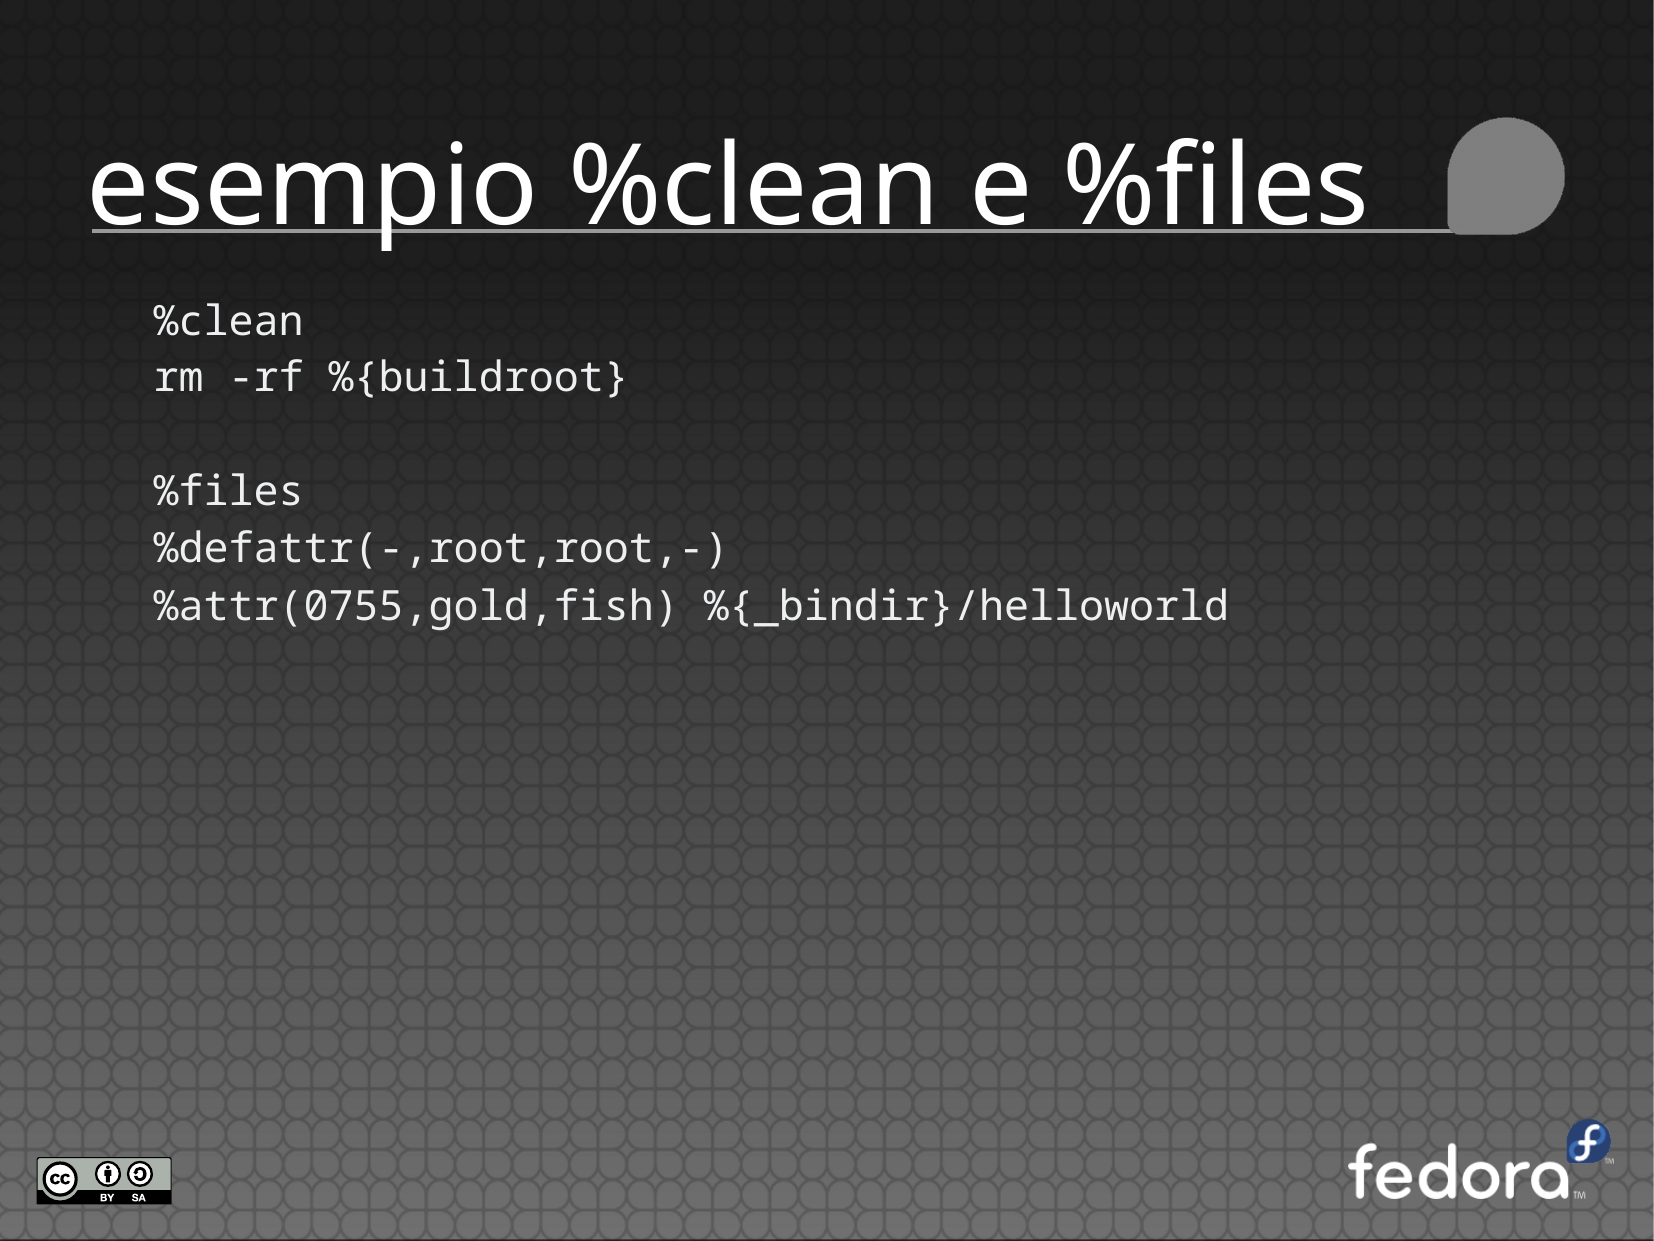

# esempio %clean e %files
%clean
rm -rf %{buildroot}
%files
%defattr(-,root,root,-)
%attr(0755,gold,fish) %{_bindir}/helloworld